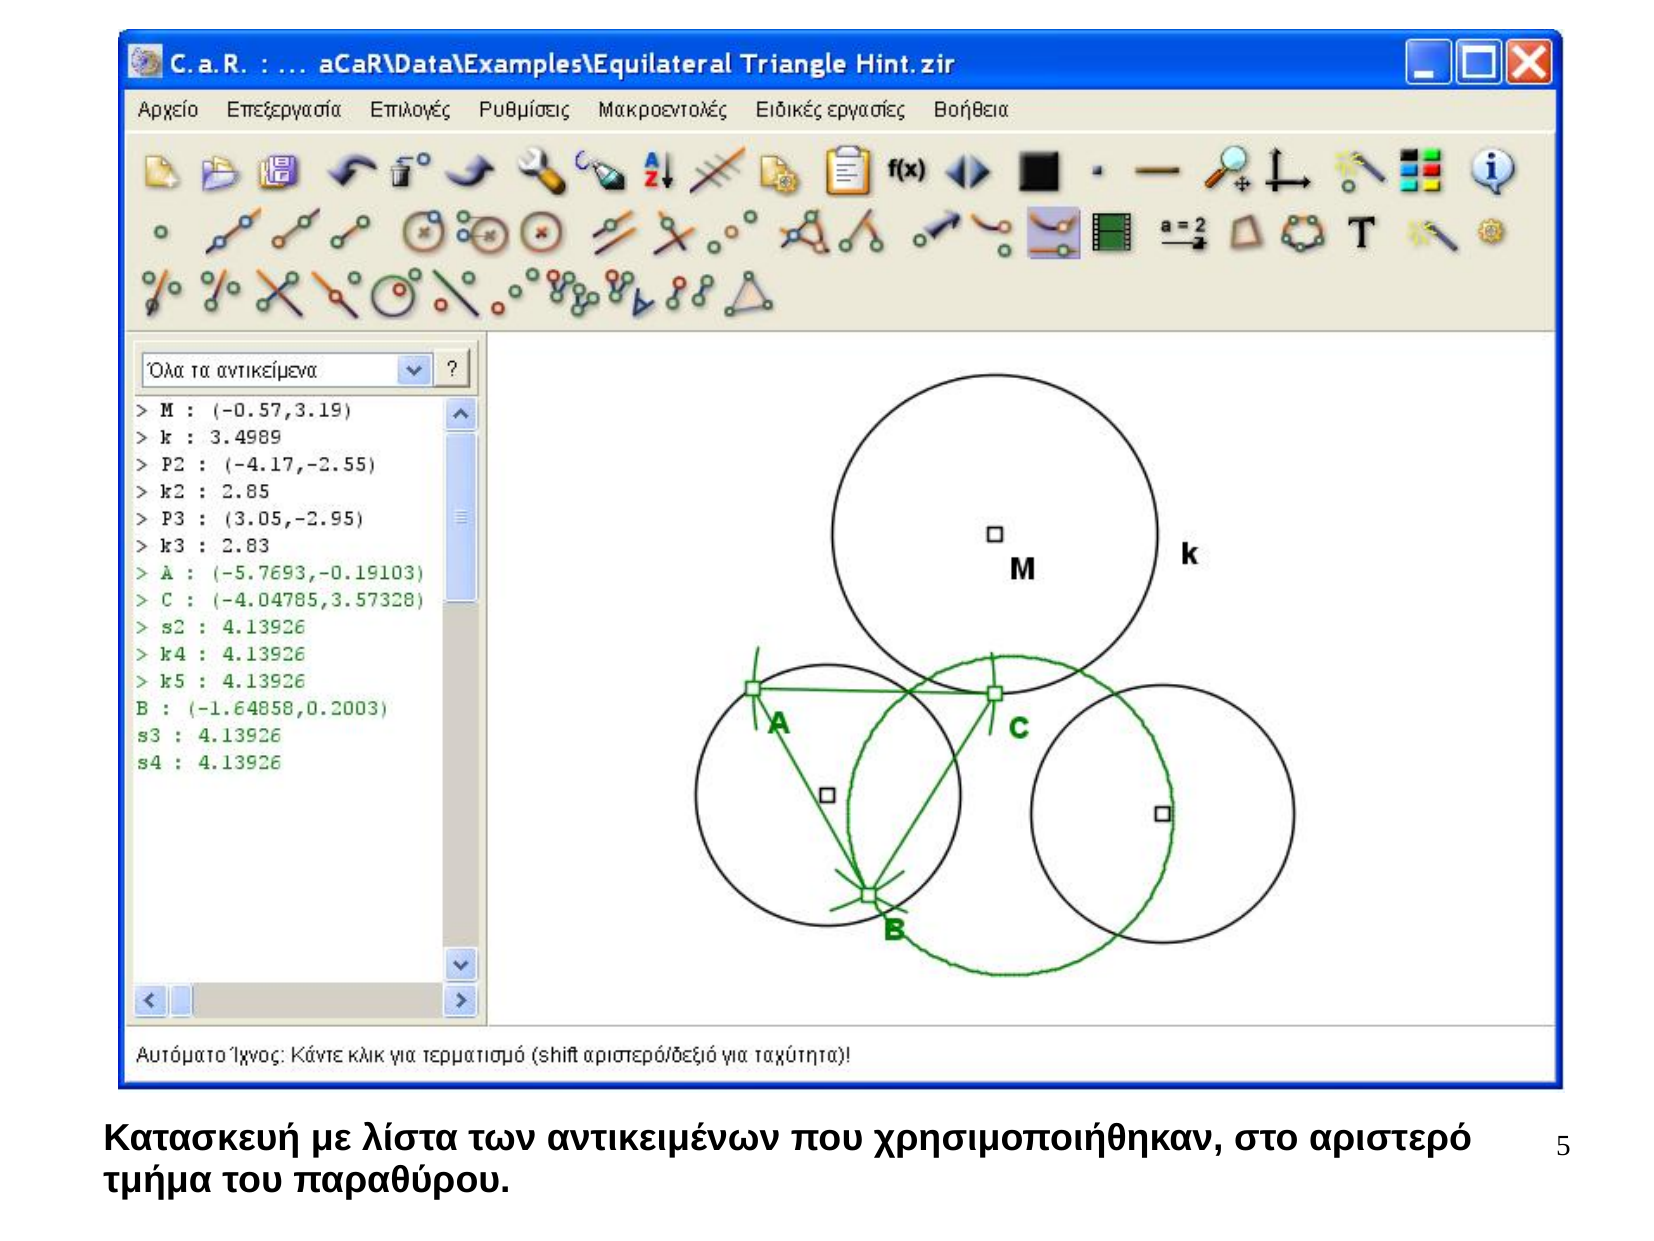

Κατασκευή με λίστα των αντικειμένων που χρησιμοποιήθηκαν, στο αριστερό
τμήμα του παραθύρου.
5